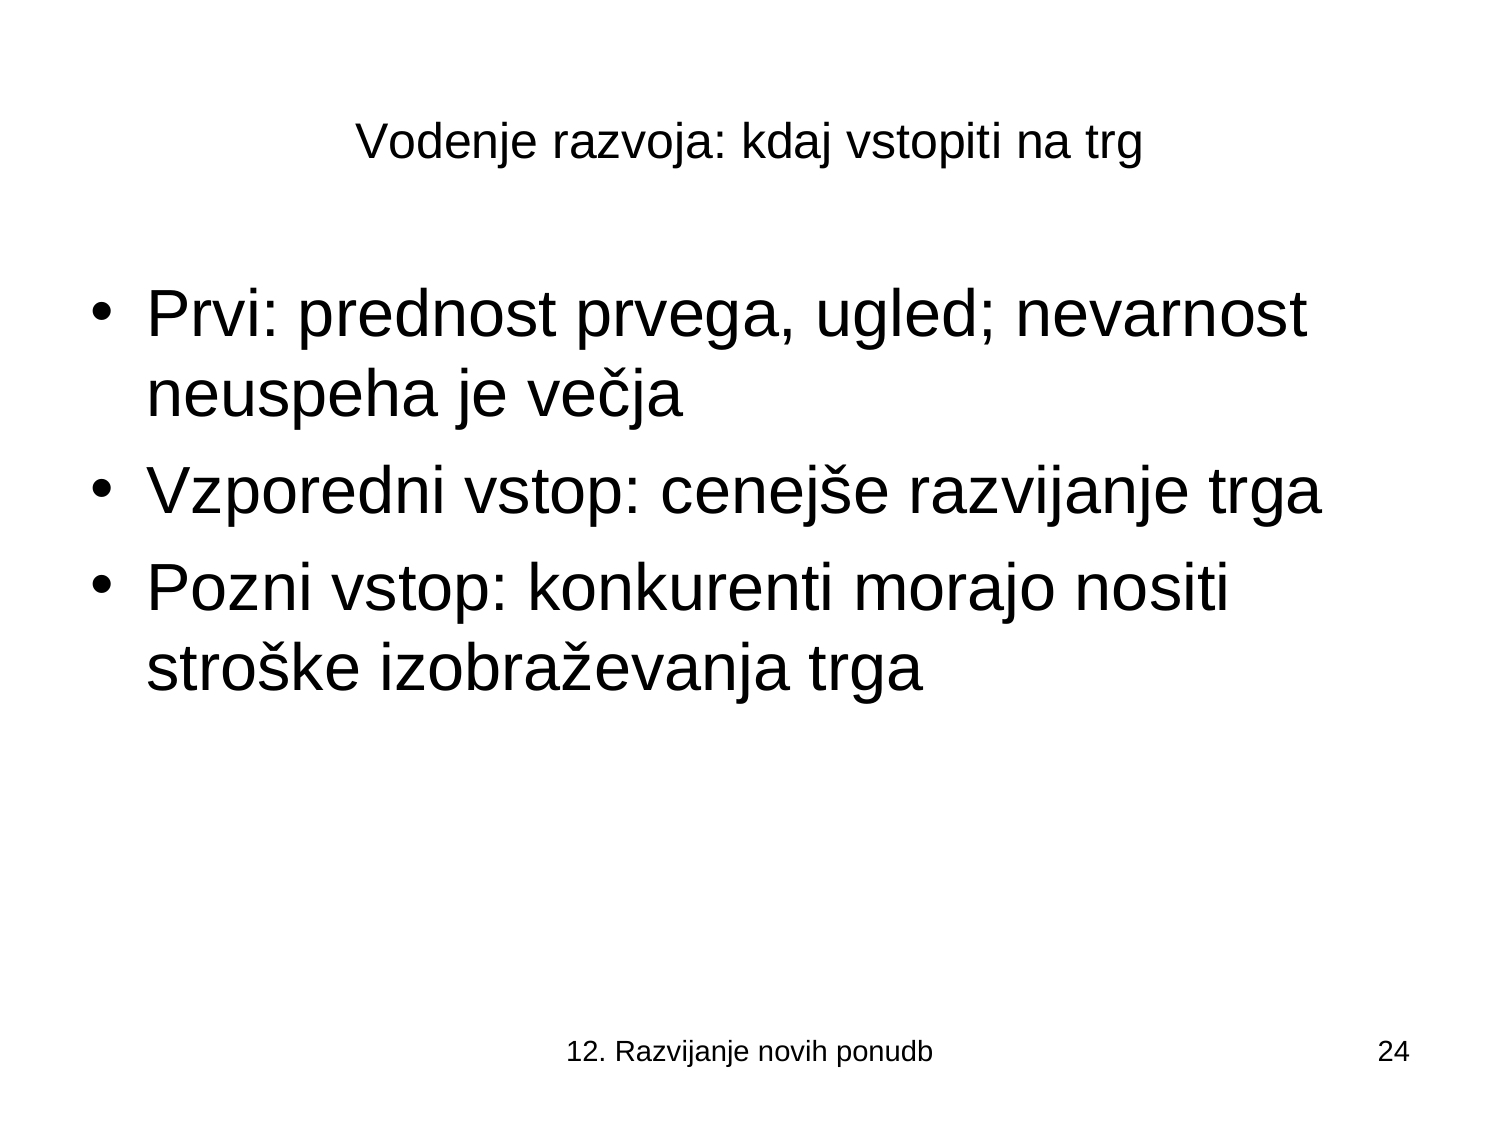

# Vodenje razvoja: kdaj vstopiti na trg
Prvi: prednost prvega, ugled; nevarnost neuspeha je večja
Vzporedni vstop: cenejše razvijanje trga
Pozni vstop: konkurenti morajo nositi stroške izobraževanja trga
12. Razvijanje novih ponudb